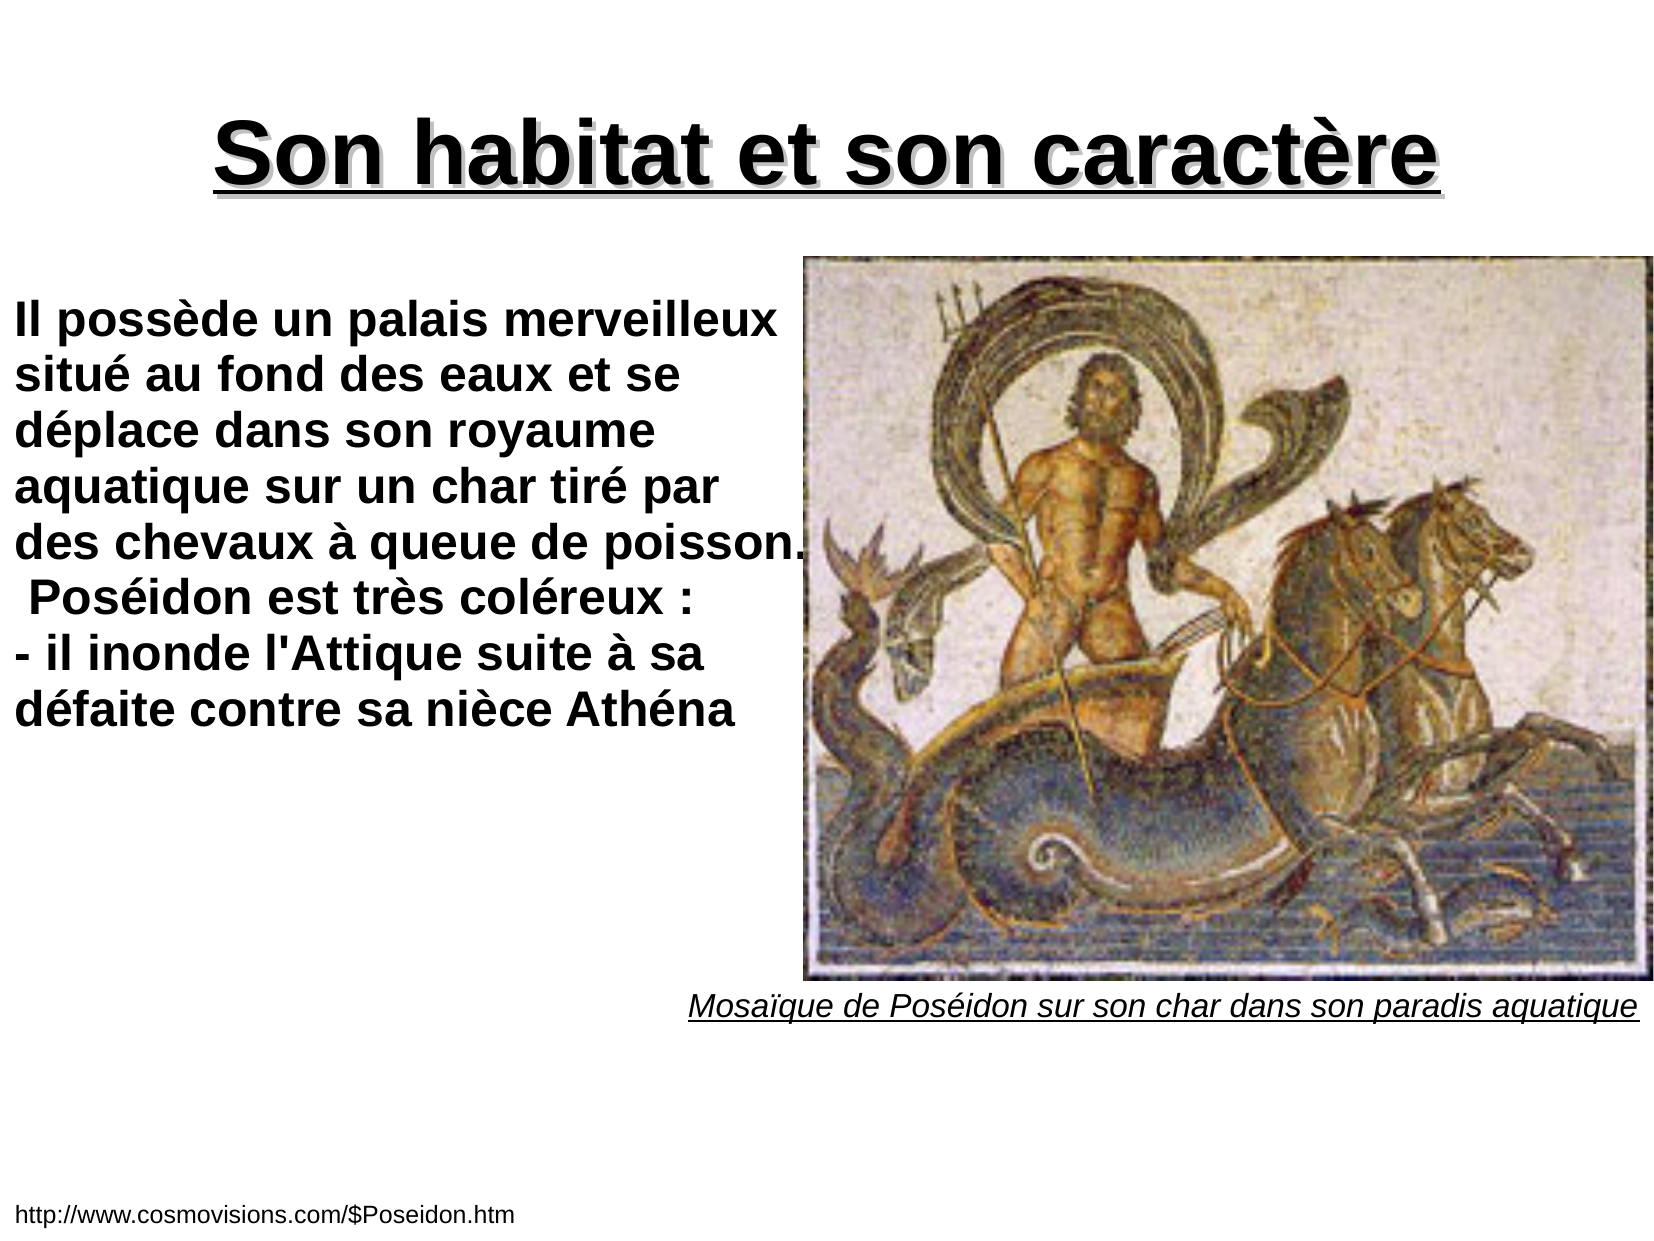

# Son habitat et son caractère
Il possède un palais merveilleux
situé au fond des eaux et se
déplace dans son royaume
aquatique sur un char tiré par
des chevaux à queue de poisson.
 Poséidon est très coléreux :
- il inonde l'Attique suite à sa
défaite contre sa nièce Athéna
Mosaïque de Poséidon sur son char dans son paradis aquatique
http://www.cosmovisions.com/$Poseidon.htm